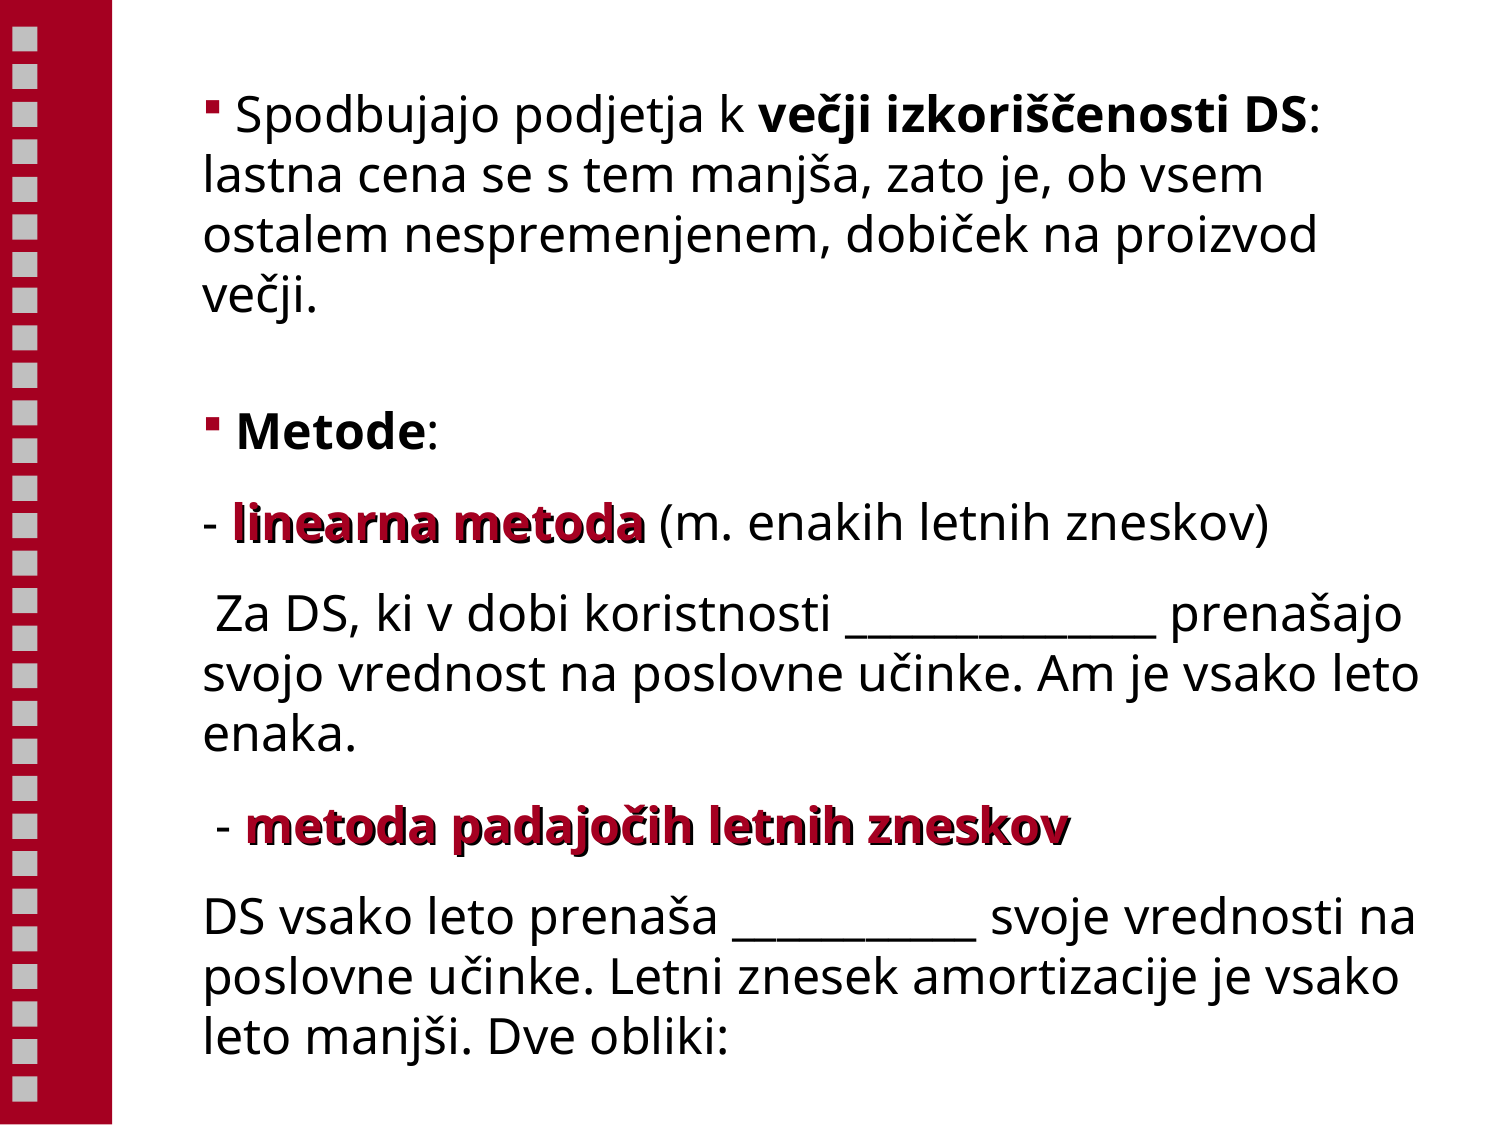

Spodbujajo podjetja k večji izkoriščenosti DS: lastna cena se s tem manjša, zato je, ob vsem ostalem nespremenjenem, dobiček na proizvod večji.
 Metode:
- linearna metoda (m. enakih letnih zneskov)
 Za DS, ki v dobi koristnosti ______________ prenašajo svojo vrednost na poslovne učinke. Am je vsako leto enaka.
 - metoda padajočih letnih zneskov
DS vsako leto prenaša ___________ svoje vrednosti na poslovne učinke. Letni znesek amortizacije je vsako leto manjši. Dve obliki: